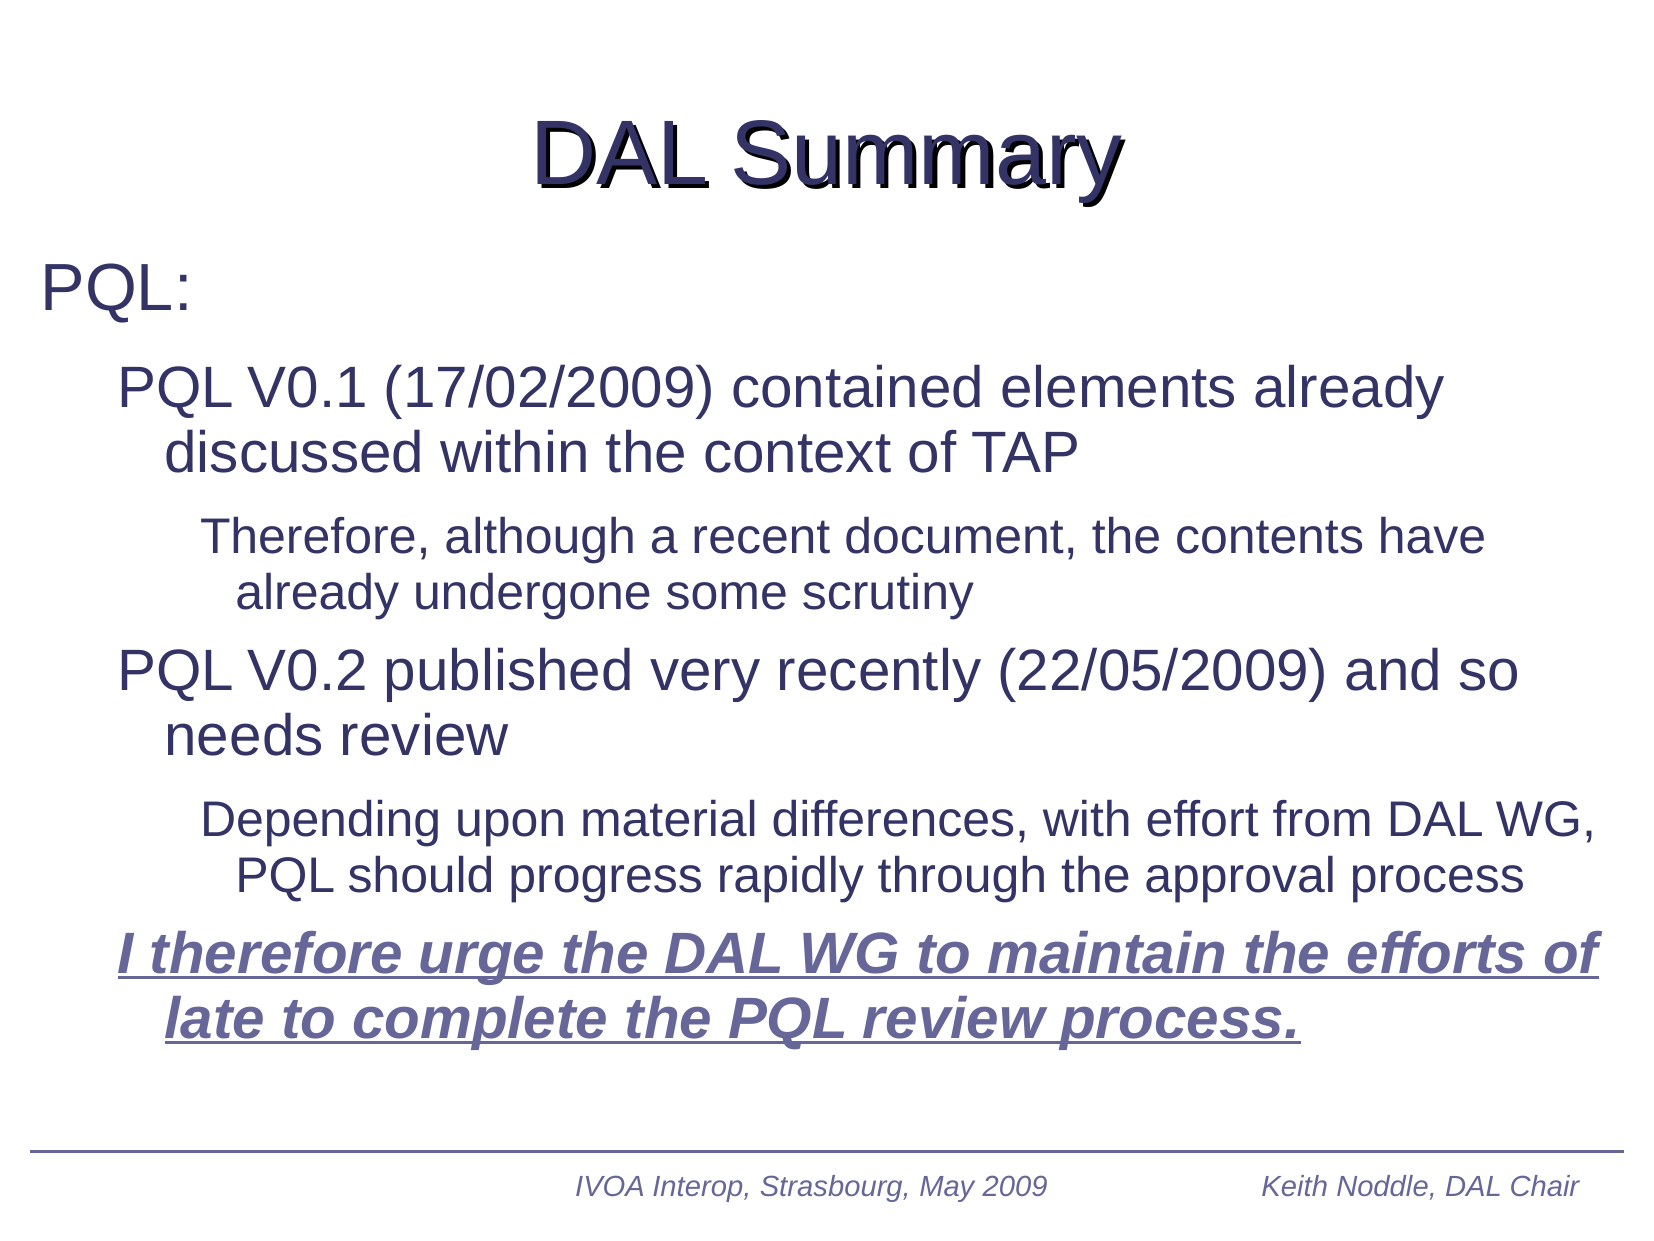

# DAL Summary
PQL:
PQL V0.1 (17/02/2009) contained elements already discussed within the context of TAP
Therefore, although a recent document, the contents have already undergone some scrutiny
PQL V0.2 published very recently (22/05/2009) and so needs review
Depending upon material differences, with effort from DAL WG, PQL should progress rapidly through the approval process
I therefore urge the DAL WG to maintain the efforts of late to complete the PQL review process.